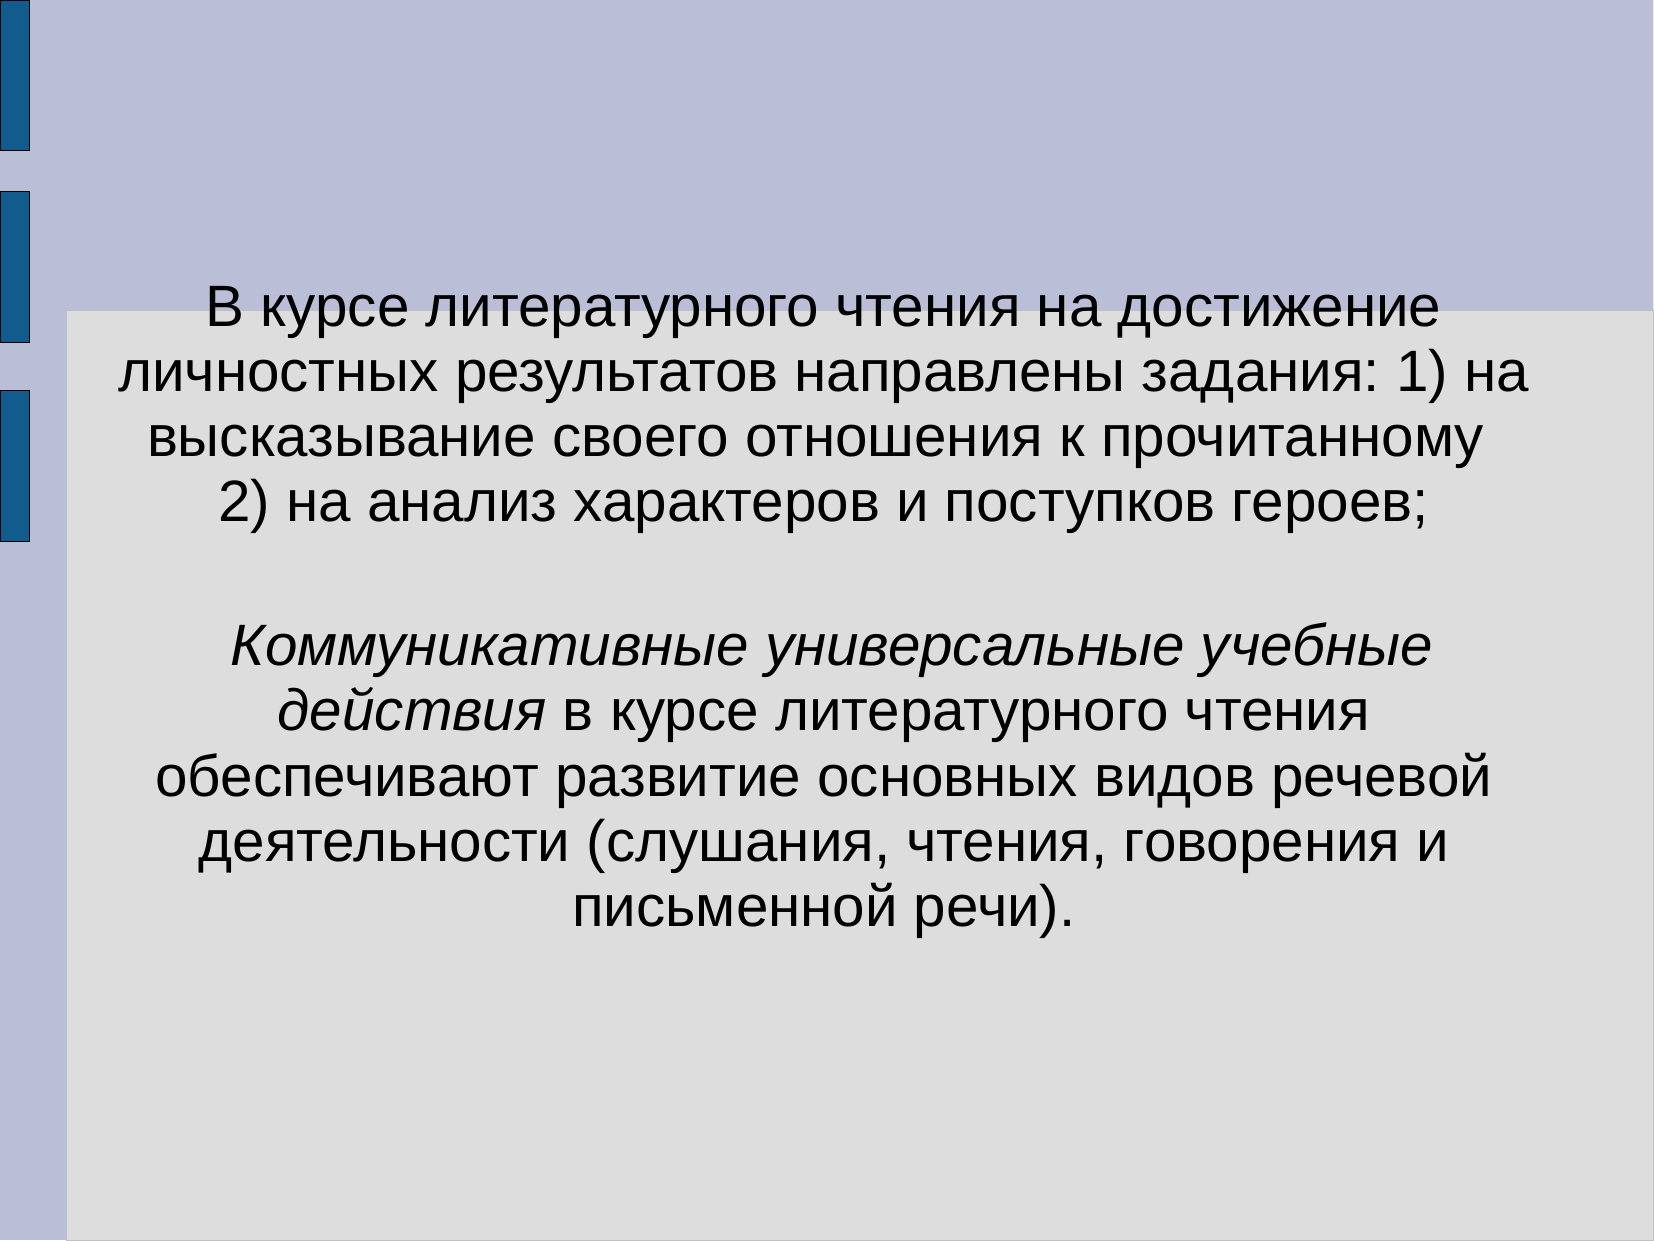

# В курсе литературного чтения на достижение личностных результатов направлены задания: 1) на высказывание своего отношения к прочитанному 2) на анализ характеров и поступков героев;
 Коммуникативные универсальные учебные действия в курсе литературного чтения обеспечивают развитие основных видов речевой деятельности (слушания, чтения, говорения и письменной речи).